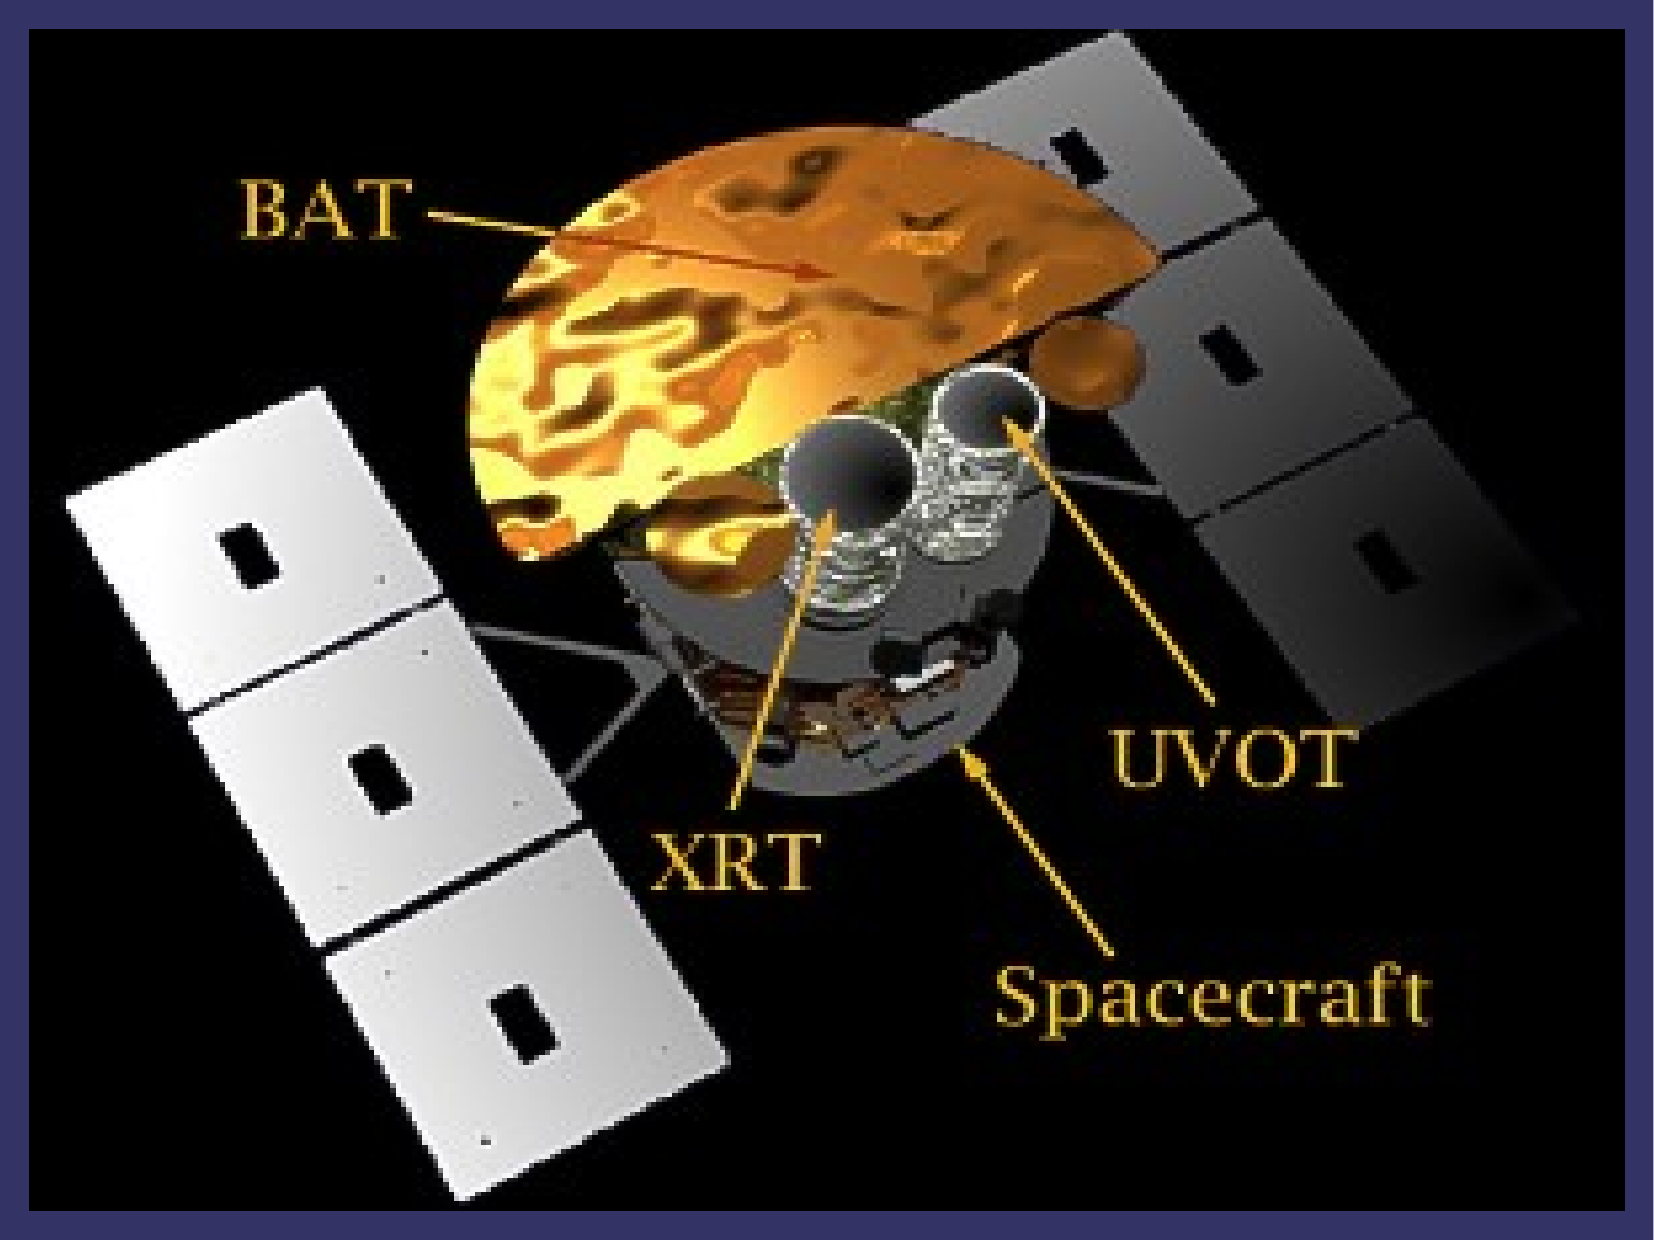

# Do the follow-up on the triggering satelite
The follow-up instrument can be directly on the triggering spacecraft
Advantages: no long-distance link, real-time position availability
X-Ray afterglows are now routinely observed and used for improving the localization at Swift.